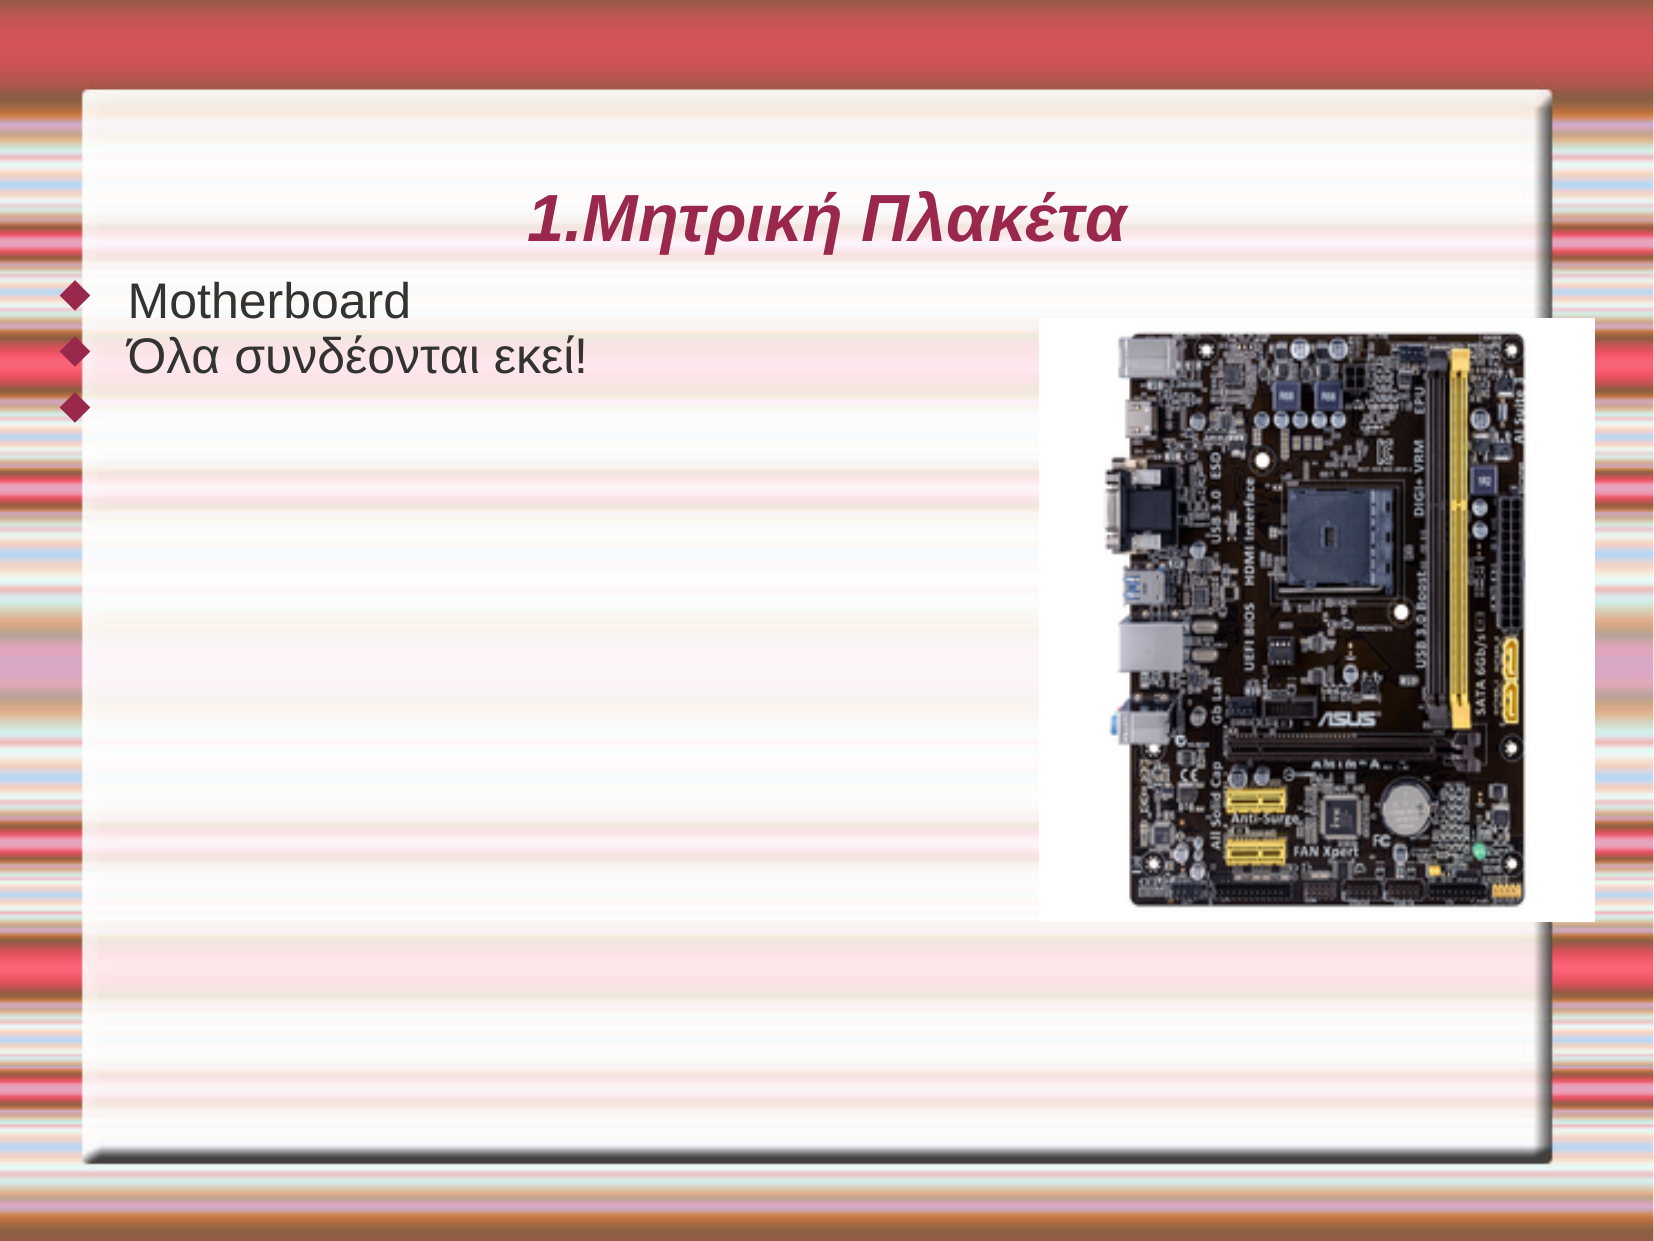

# 1.Μητρική Πλακέτα
Motherboard
Όλα συνδέονται εκεί!